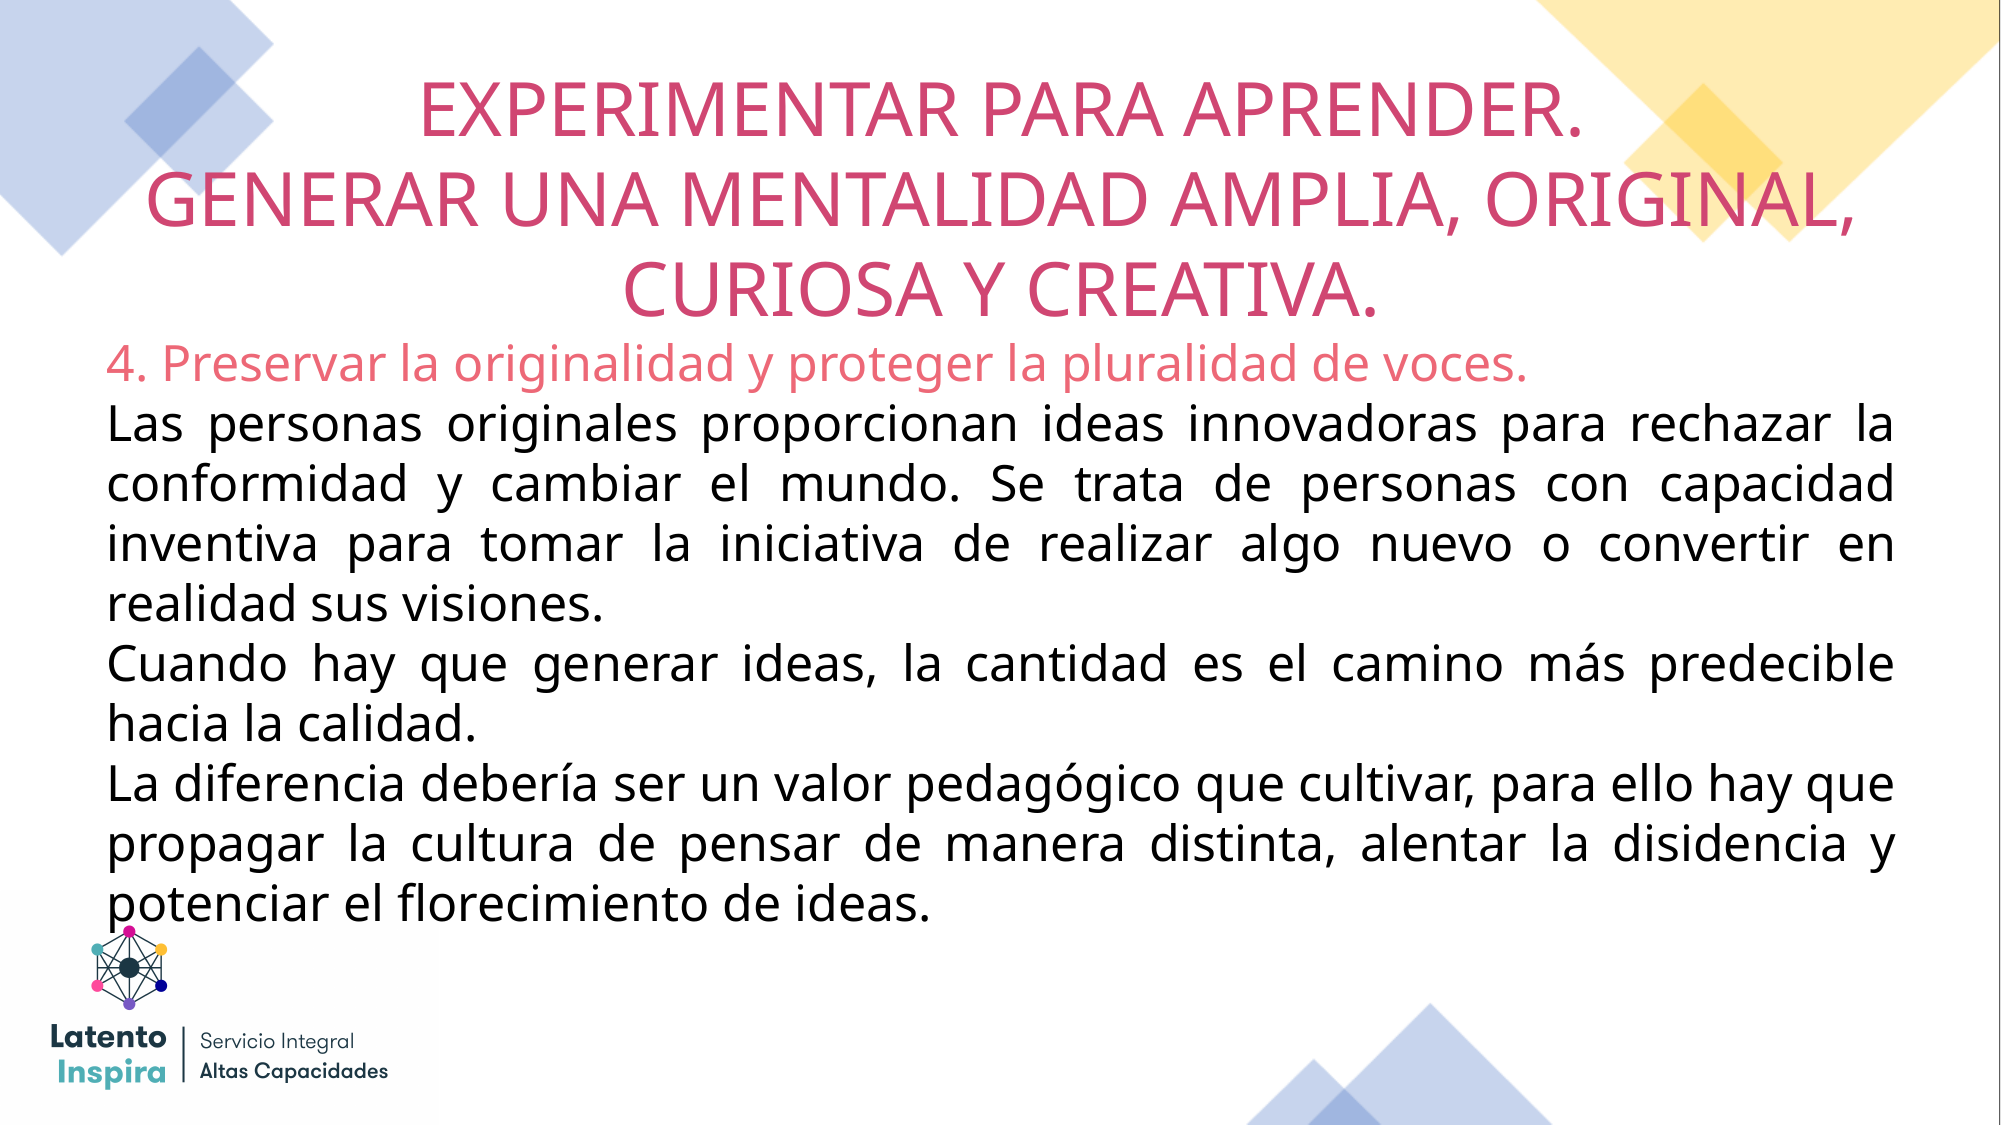

EXPERIMENTAR PARA APRENDER.
GENERAR UNA MENTALIDAD AMPLIA, ORIGINAL, CURIOSA Y CREATIVA.
4. Preservar la originalidad y proteger la pluralidad de voces.
Las personas originales proporcionan ideas innovadoras para rechazar la conformidad y cambiar el mundo. Se trata de personas con capacidad inventiva para tomar la iniciativa de realizar algo nuevo o convertir en realidad sus visiones.
Cuando hay que generar ideas, la cantidad es el camino más predecible hacia la calidad.
La diferencia debería ser un valor pedagógico que cultivar, para ello hay que propagar la cultura de pensar de manera distinta, alentar la disidencia y potenciar el florecimiento de ideas.